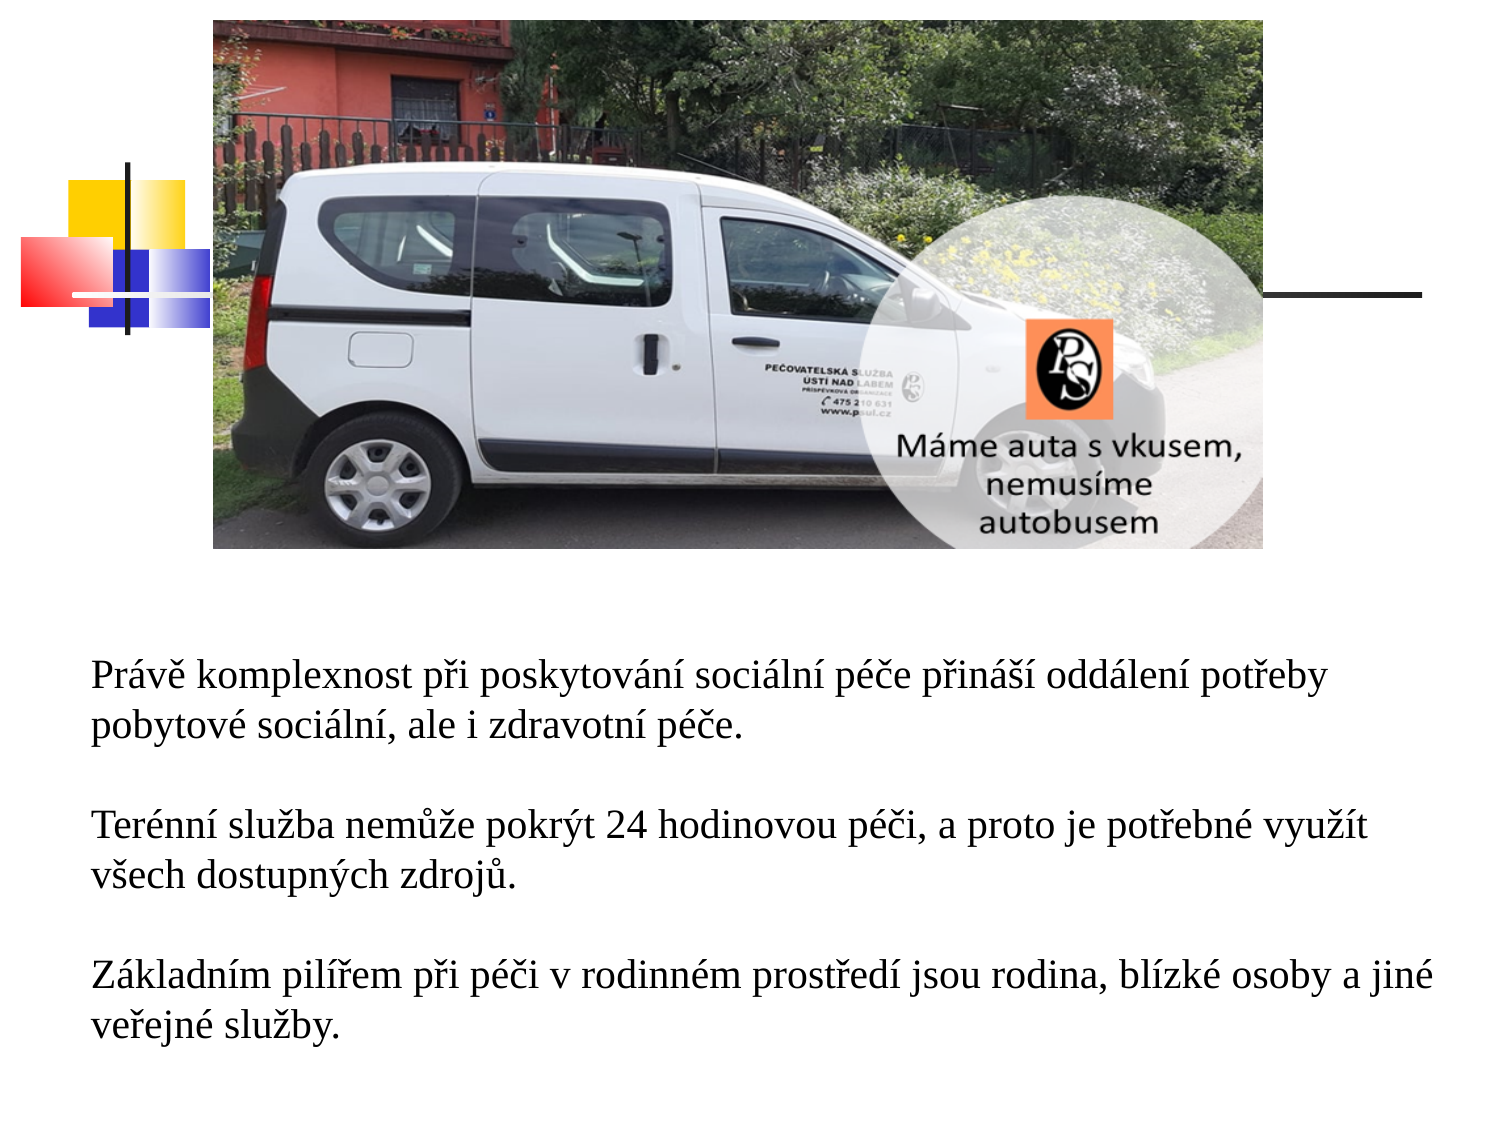

#
Právě komplexnost při poskytování sociální péče přináší oddálení potřeby pobytové sociální, ale i zdravotní péče.
Terénní služba nemůže pokrýt 24 hodinovou péči, a proto je potřebné využít všech dostupných zdrojů.
Základním pilířem při péči v rodinném prostředí jsou rodina, blízké osoby a jiné veřejné služby.